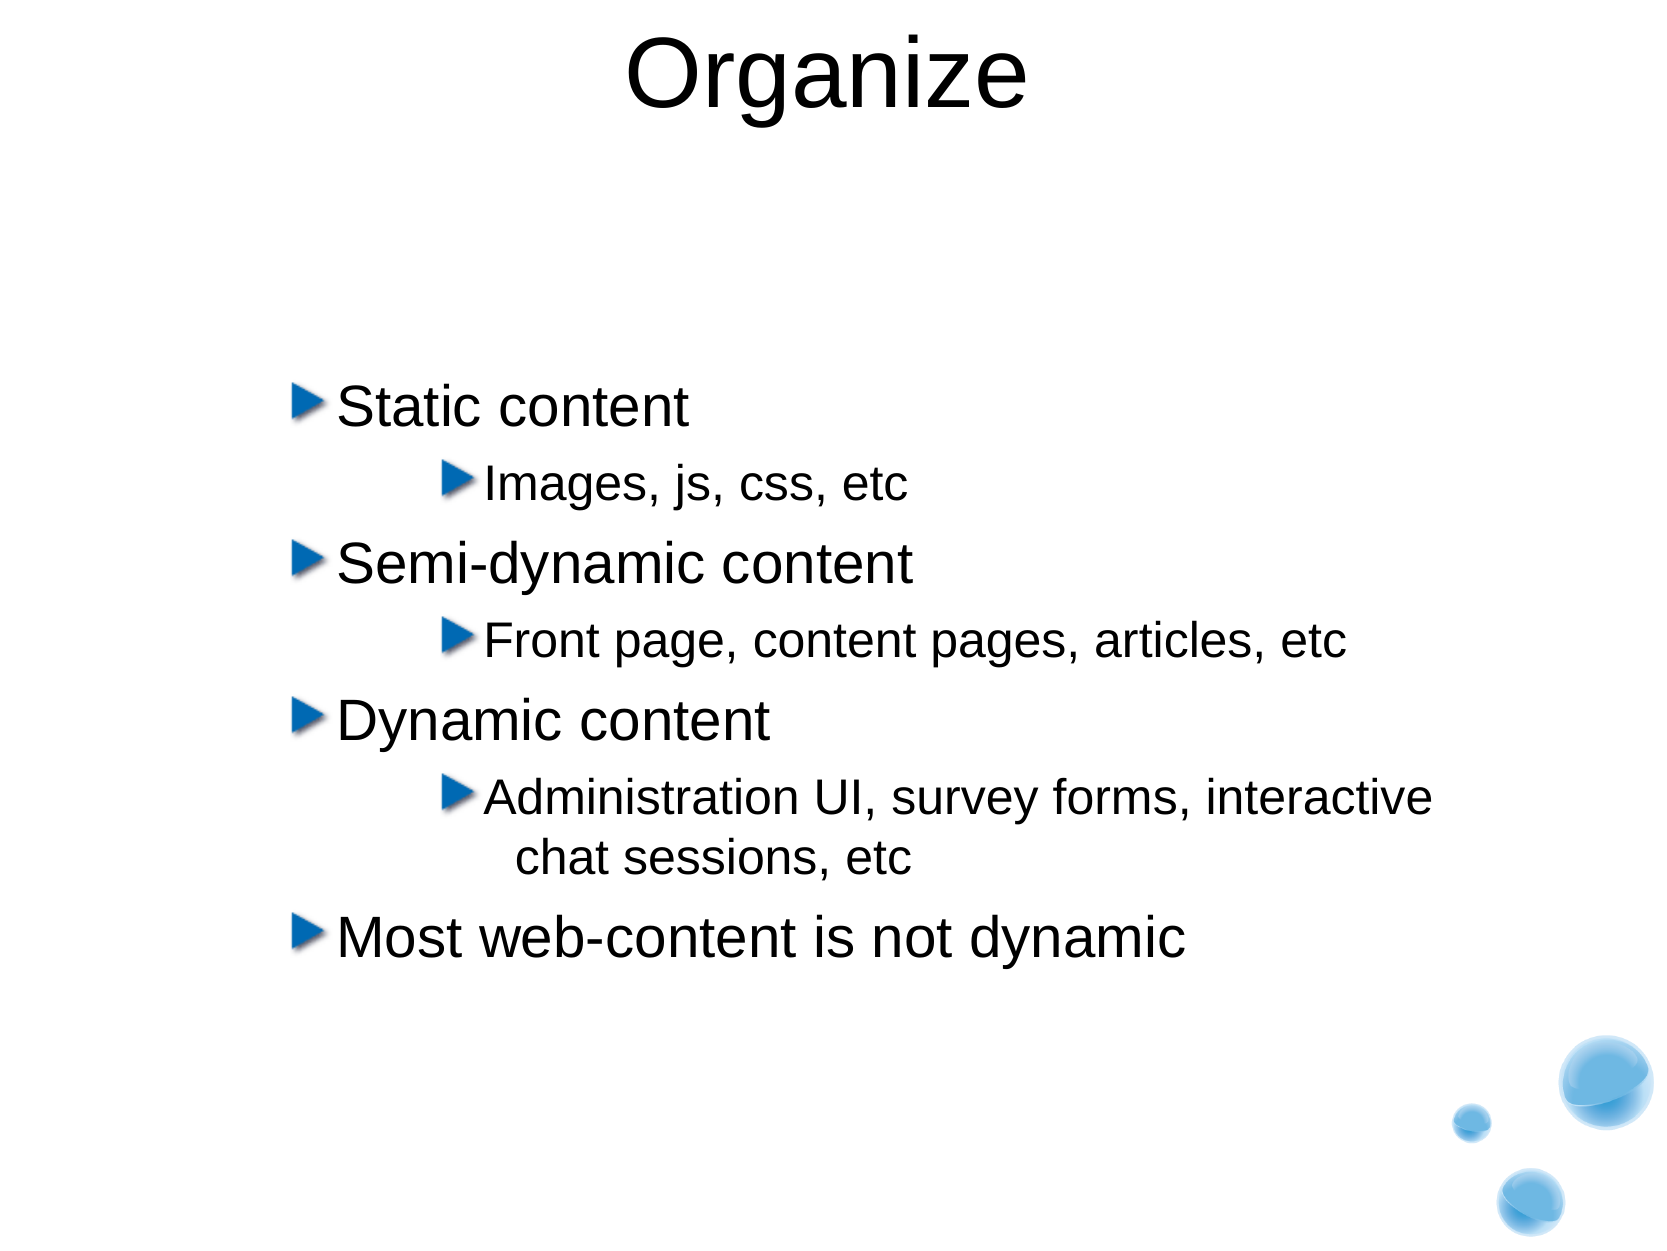

# Organize
Static content
Images, js, css, etc
Semi-dynamic content
Front page, content pages, articles, etc
Dynamic content
Administration UI, survey forms, interactive chat sessions, etc
Most web-content is not dynamic